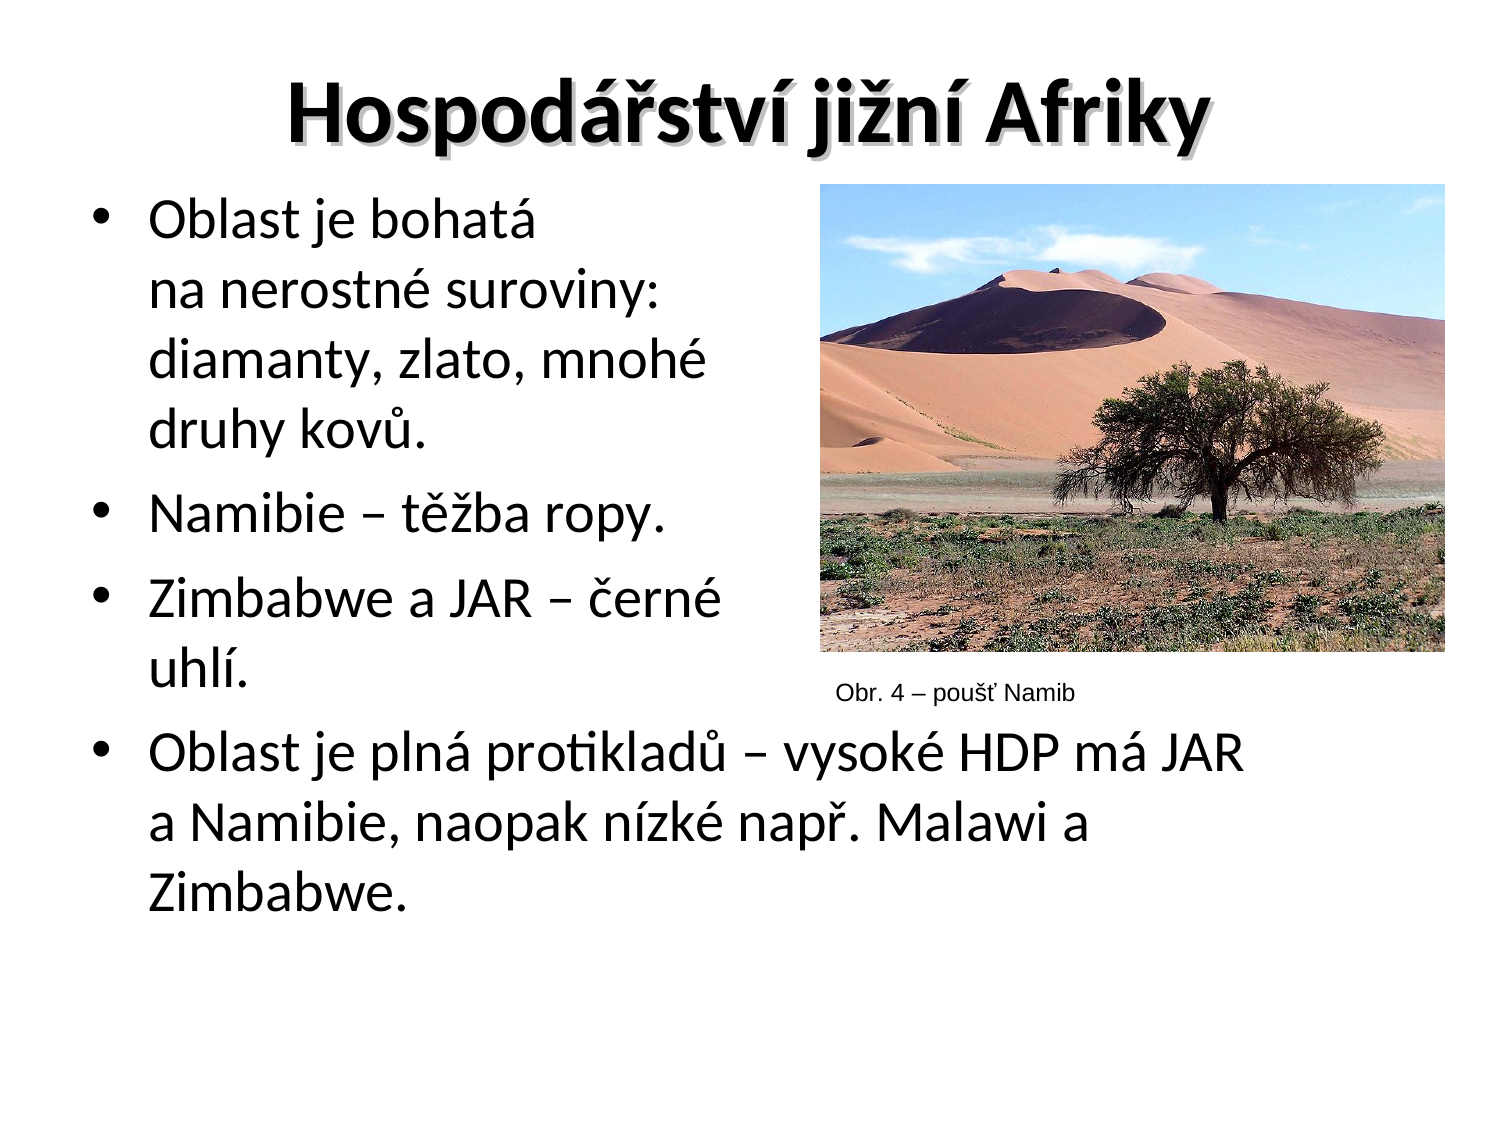

# Hospodářství jižní Afriky
Oblast je bohatá
na nerostné suroviny:
diamanty, zlato, mnohé
druhy kovů.
Namibie – těžba ropy.
Zimbabwe a JAR – černé
uhlí.
Oblast je plná protikladů – vysoké HDP má JAR a Namibie, naopak nízké např. Malawi a Zimbabwe.
Obr. 4 – poušť Namib